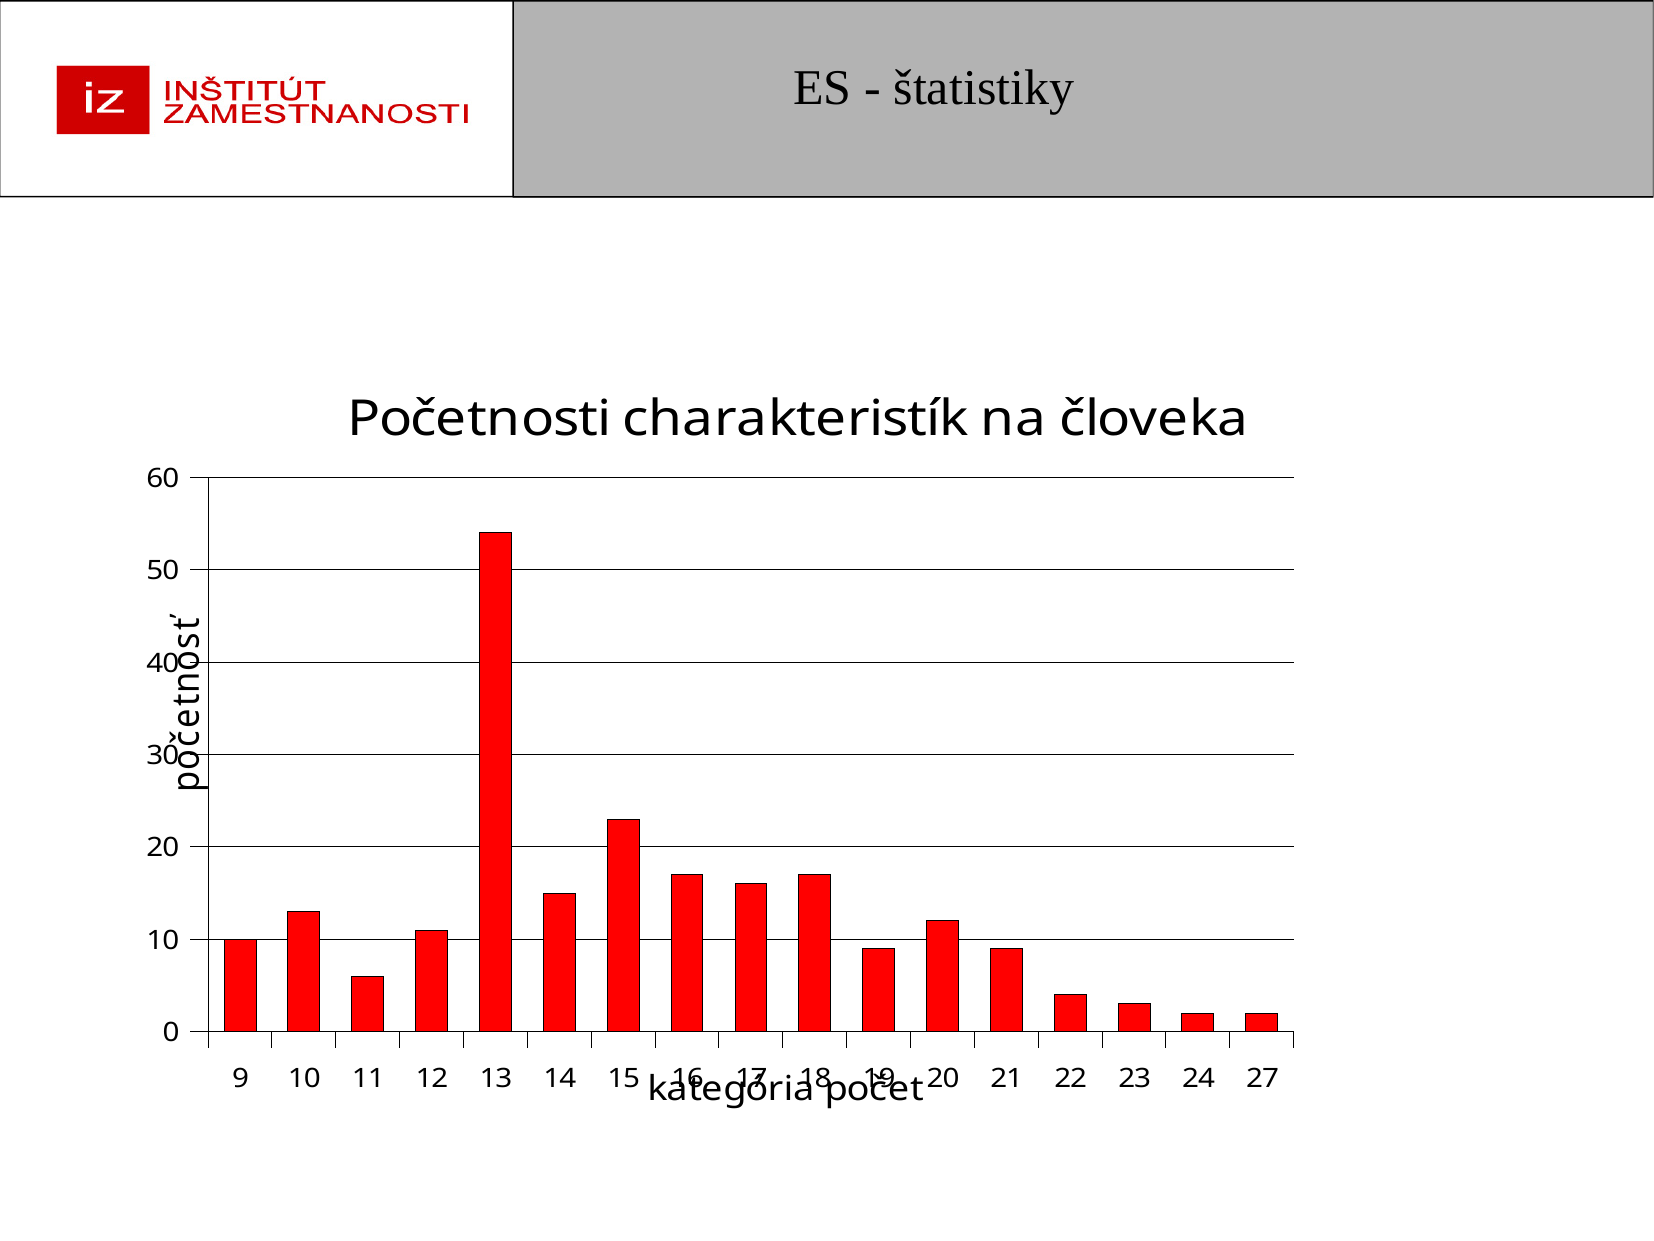

ES - štatistiky
#
### Chart: Početnosti charakteristík na človeka
| Category | Stĺpec G |
|---|---|
| 9 | 10.0 |
| 10 | 13.0 |
| 11 | 6.0 |
| 12 | 11.0 |
| 13 | 54.0 |
| 14 | 15.0 |
| 15 | 23.0 |
| 16 | 17.0 |
| 17 | 16.0 |
| 18 | 17.0 |
| 19 | 9.0 |
| 20 | 12.0 |
| 21 | 9.0 |
| 22 | 4.0 |
| 23 | 3.0 |
| 24 | 2.0 |
| 27 | 2.0 |